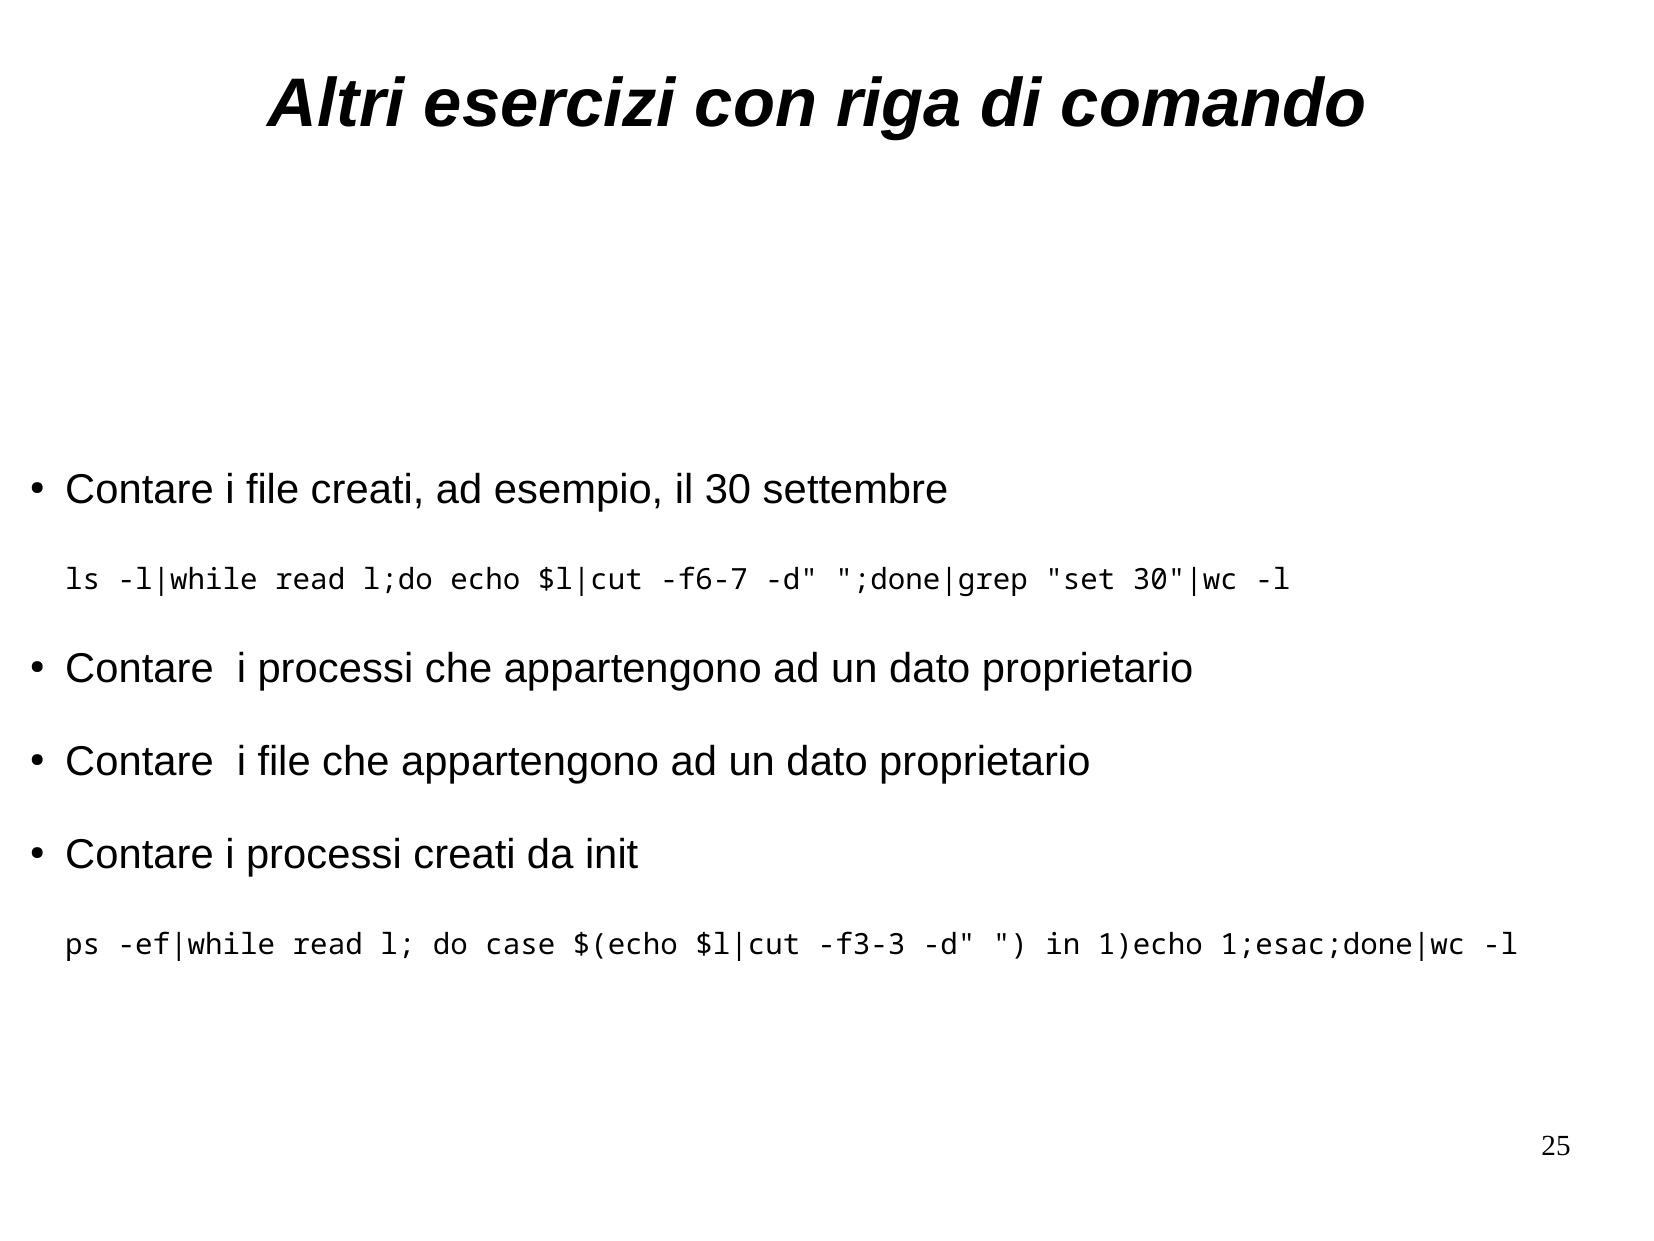

# Altri esercizi con riga di comando
Contare i file creati, ad esempio, il 30 settembre
ls -l|while read l;do echo $l|cut -f6-7 -d" ";done|grep "set 30"|wc -l
Contare i processi che appartengono ad un dato proprietario
Contare i file che appartengono ad un dato proprietario
Contare i processi creati da init
ps -ef|while read l; do case $(echo $l|cut -f3-3 -d" ") in 1)echo 1;esac;done|wc -l
25